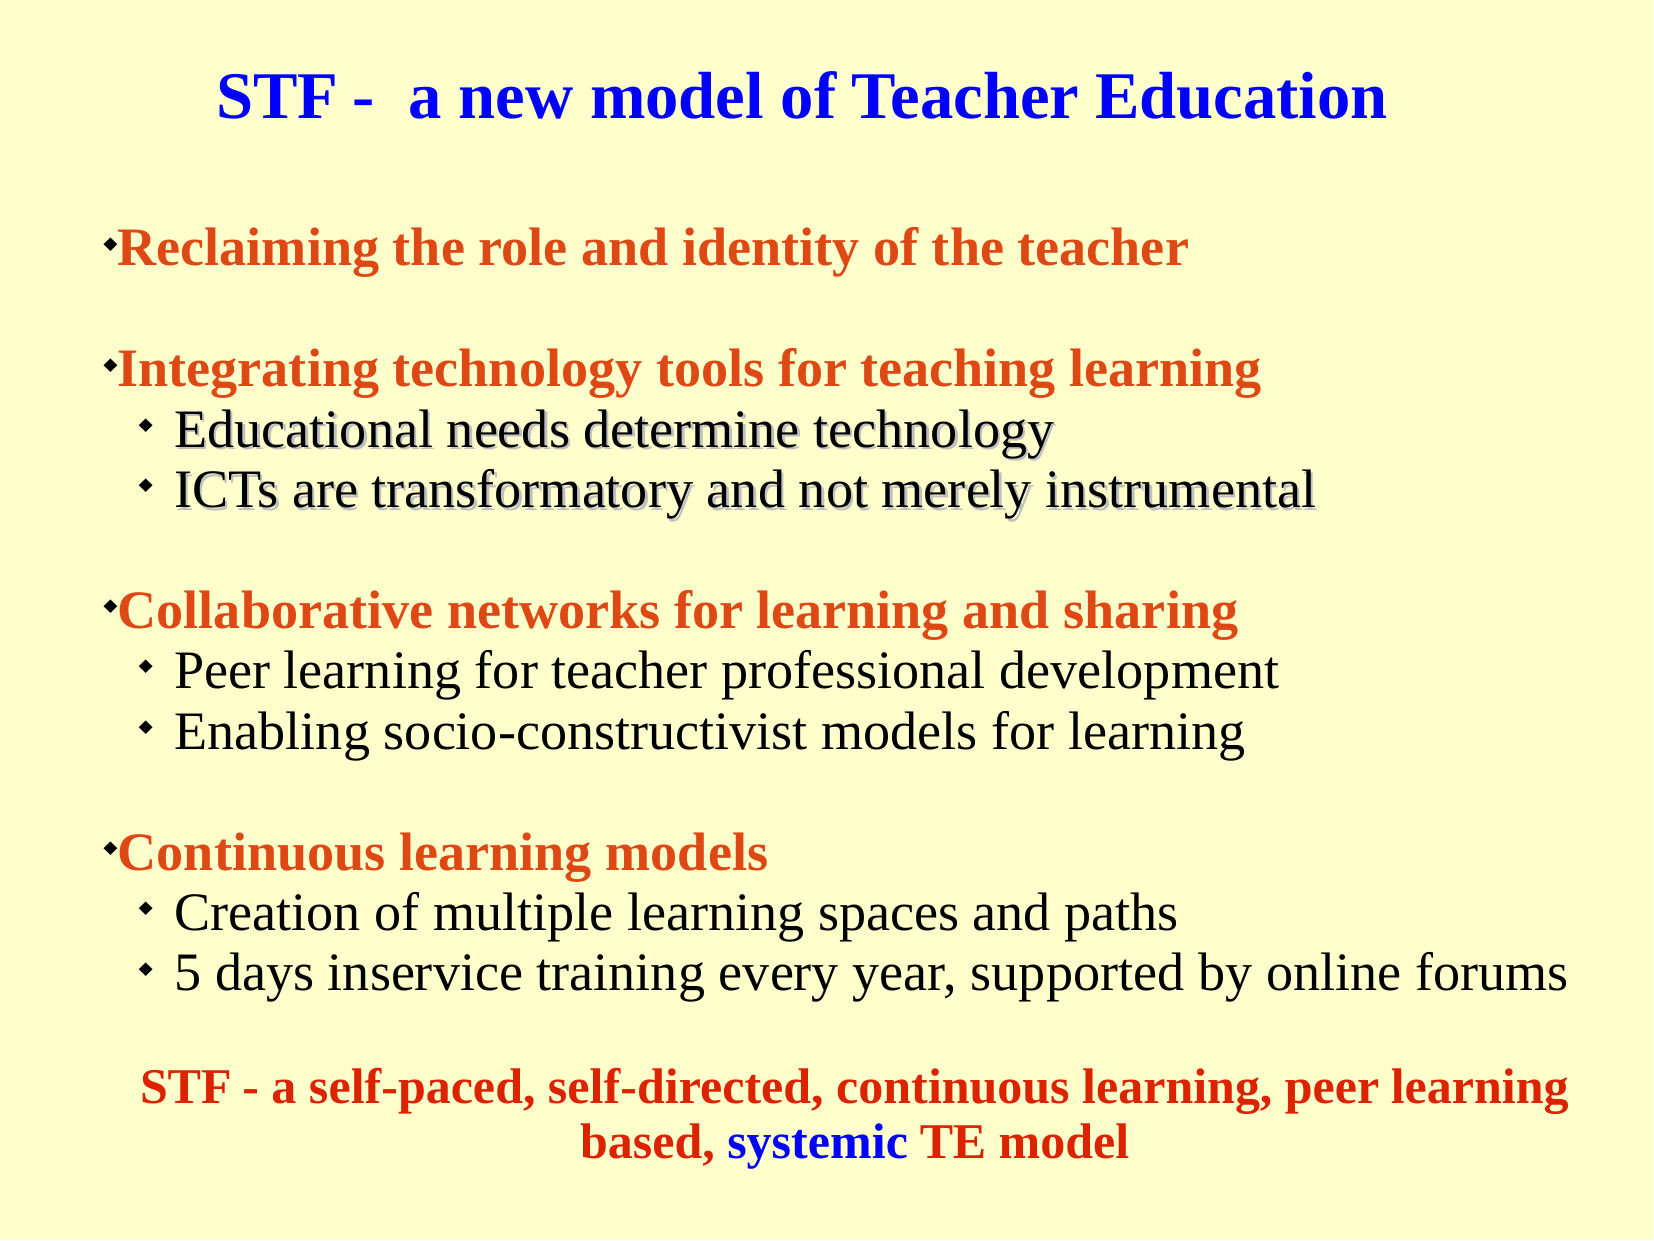

# STF - a new model of Teacher Education
Reclaiming the role and identity of the teacher
Integrating technology tools for teaching learning
Educational needs determine technology
ICTs are transformatory and not merely instrumental
Collaborative networks for learning and sharing
Peer learning for teacher professional development
Enabling socio-constructivist models for learning
Continuous learning models
Creation of multiple learning spaces and paths
5 days inservice training every year, supported by online forums
STF - a self-paced, self-directed, continuous learning, peer learning based, systemic TE model